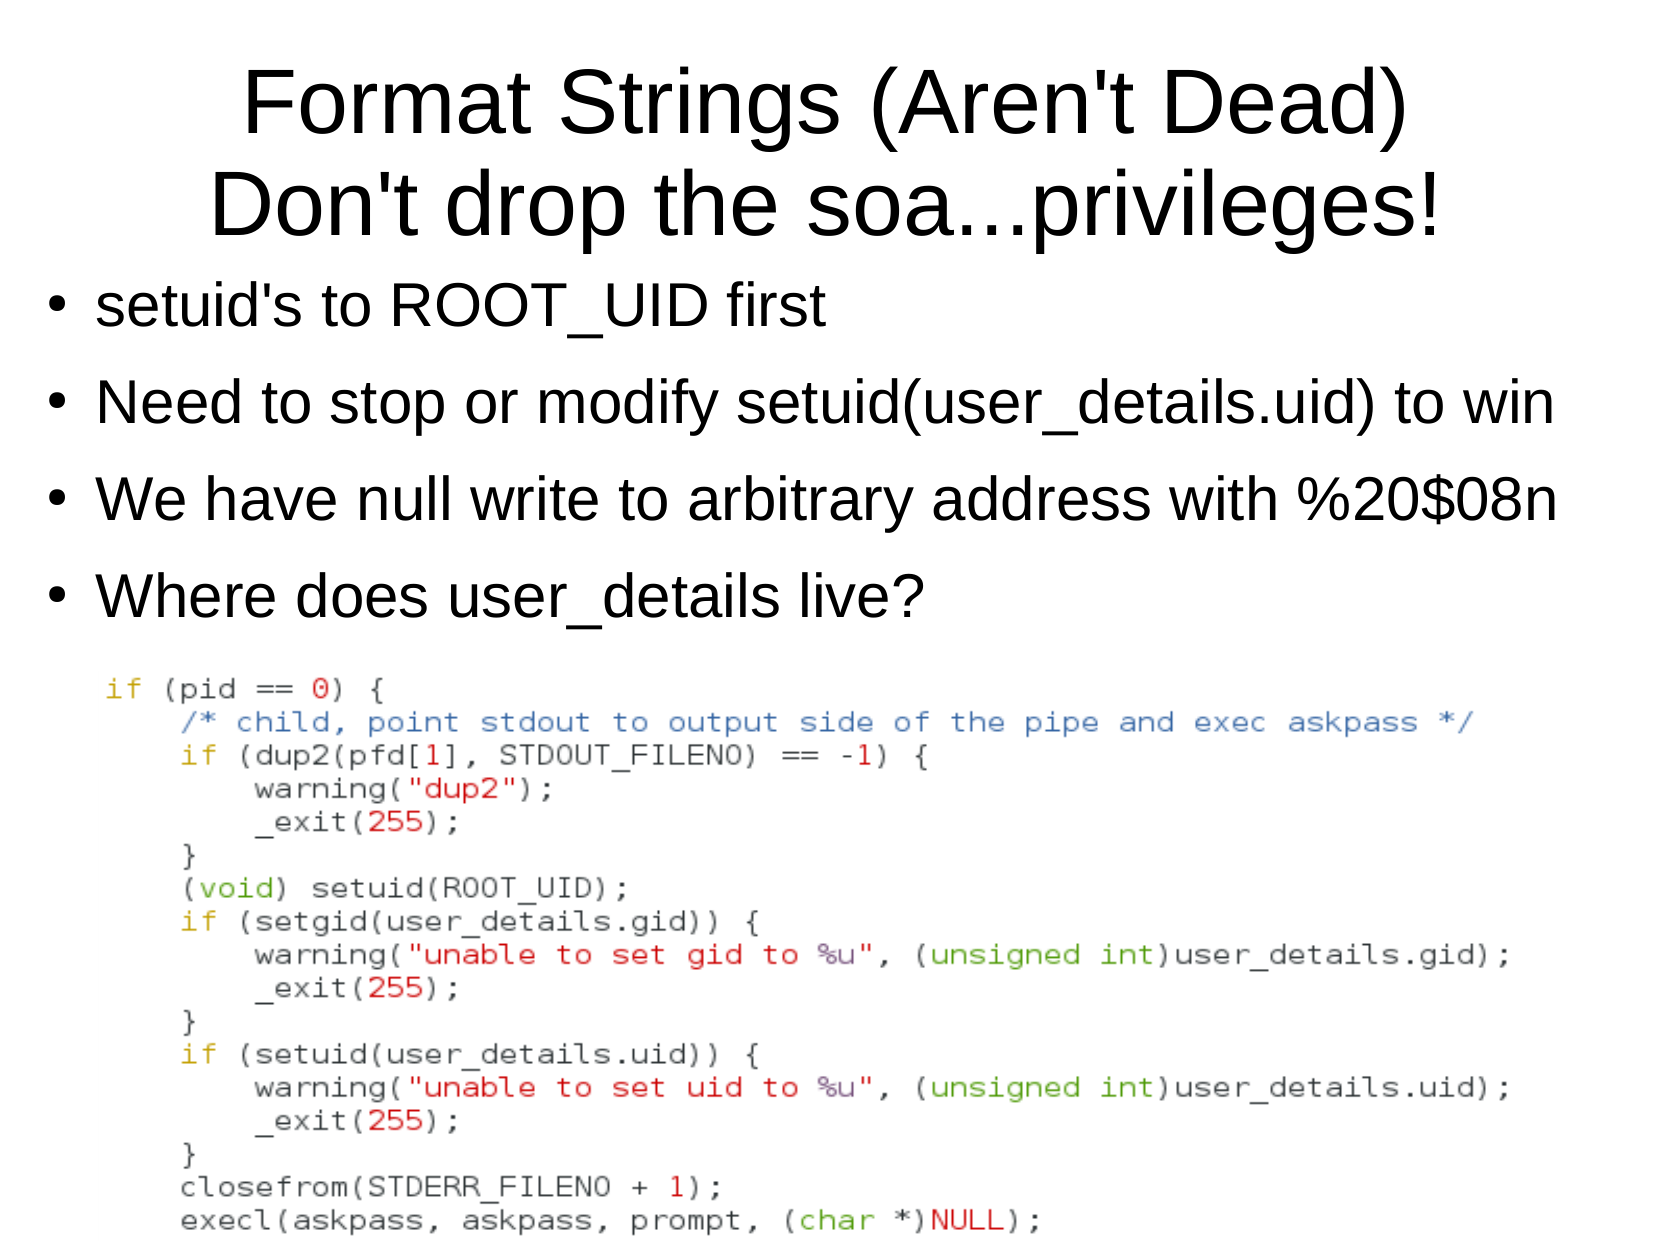

# Format Strings (Aren't Dead) Don't drop the soa...privileges!
setuid's to ROOT_UID first
Need to stop or modify setuid(user_details.uid) to win
We have null write to arbitrary address with %20$08n
Where does user_details live?